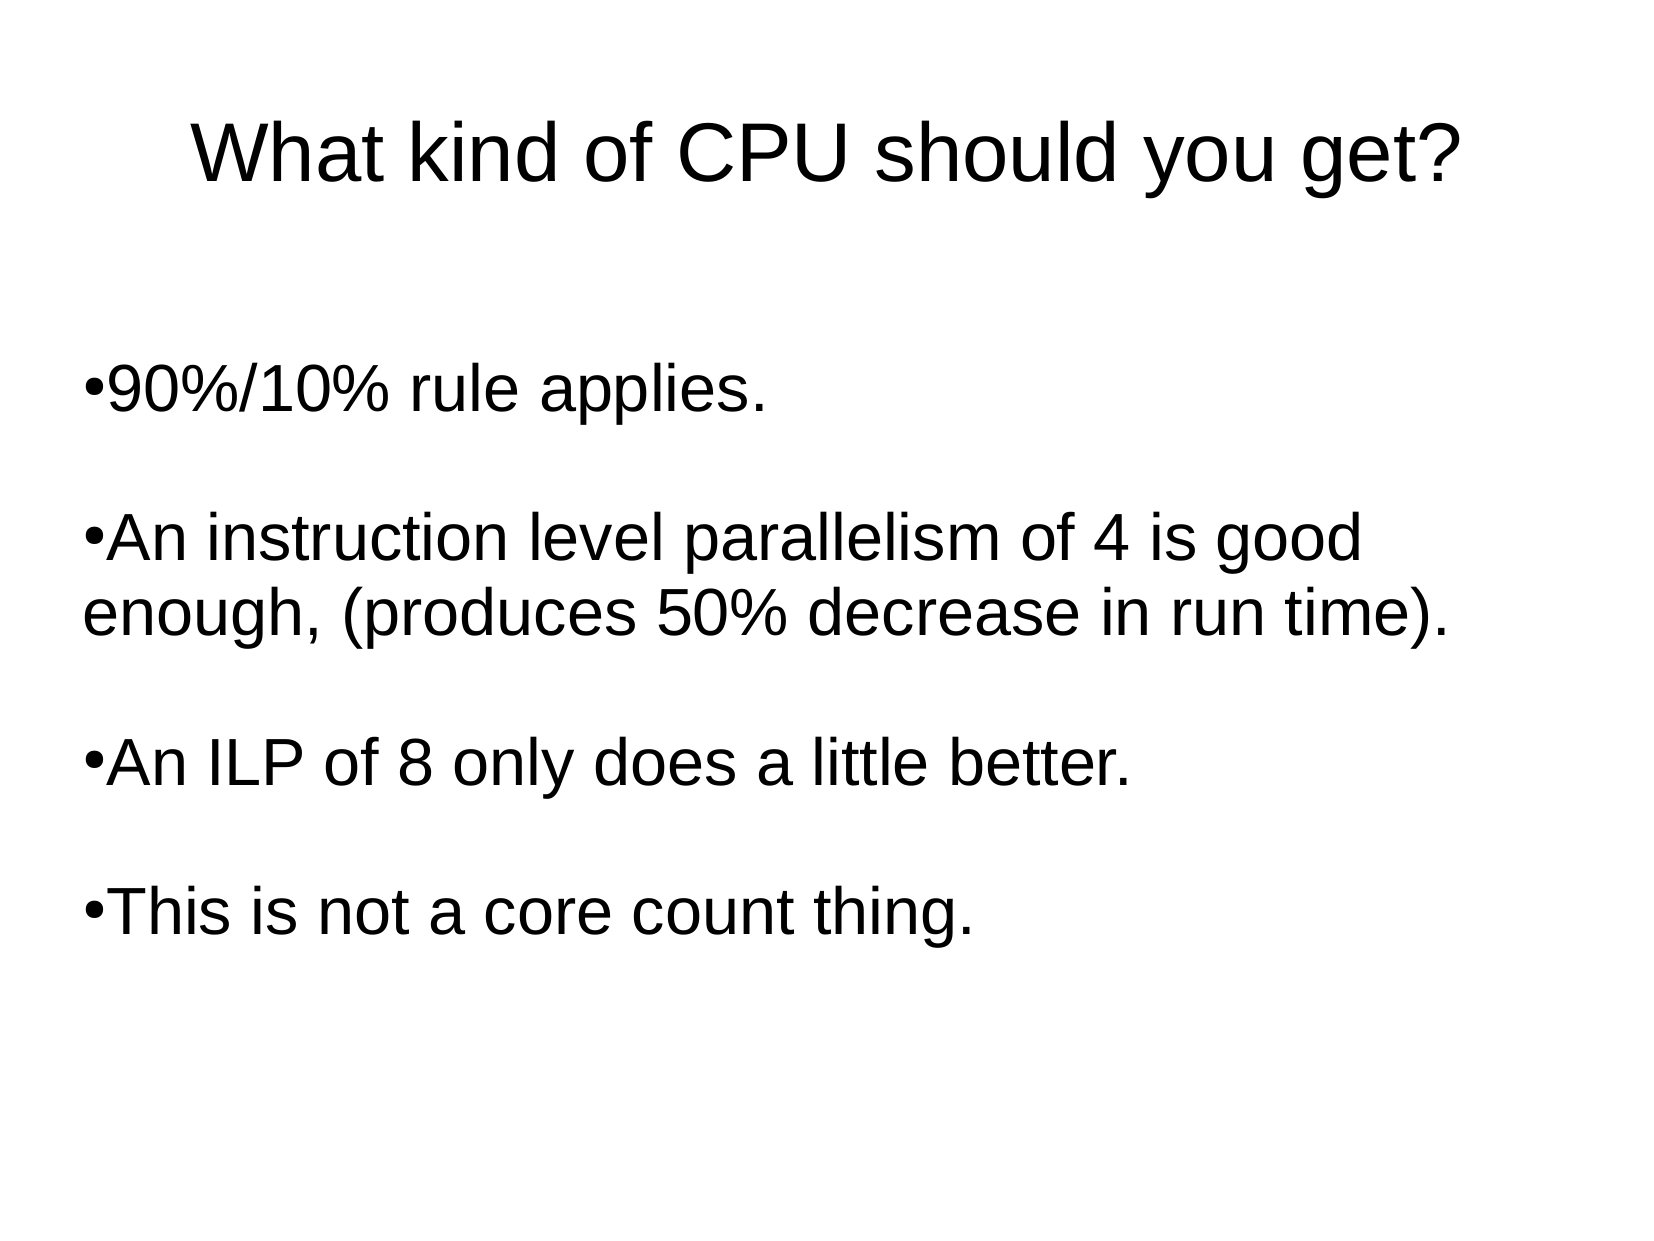

# What kind of CPU should you get?
90%/10% rule applies.
An instruction level parallelism of 4 is good enough, (produces 50% decrease in run time).
An ILP of 8 only does a little better.
This is not a core count thing.